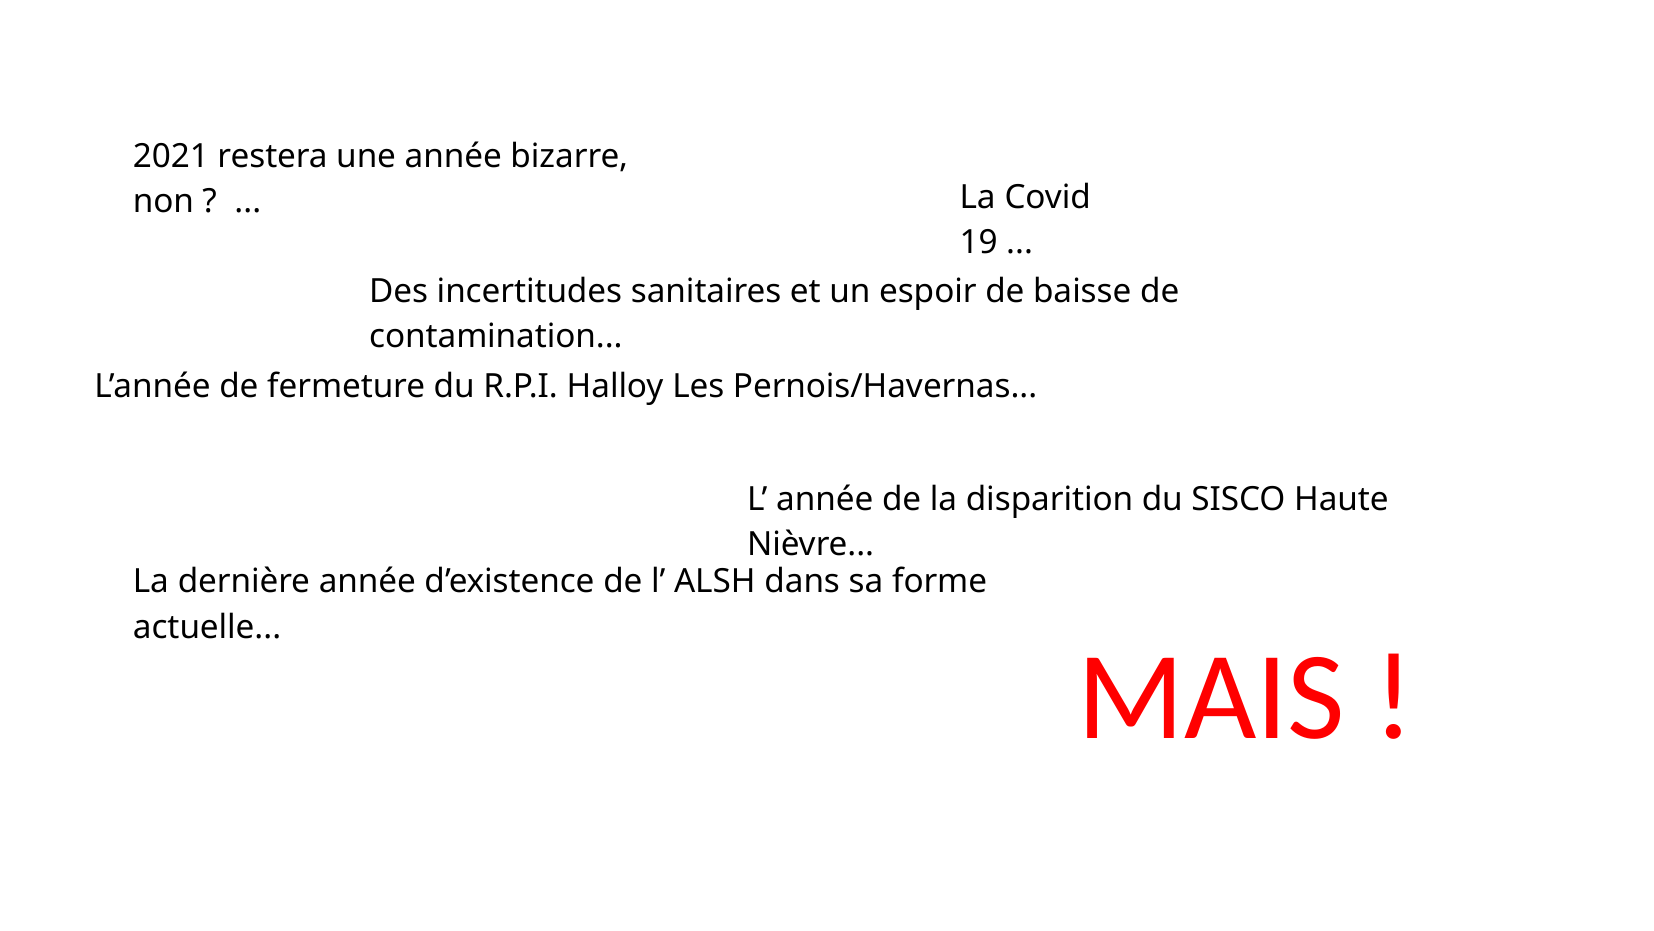

2021 restera une année bizarre, non ? ...
La Covid 19 ...
Des incertitudes sanitaires et un espoir de baisse de contamination...
L’année de fermeture du R.P.I. Halloy Les Pernois/Havernas...
L’ année de la disparition du SISCO Haute Nièvre...
La dernière année d’existence de l’ ALSH dans sa forme actuelle...
MAIS !